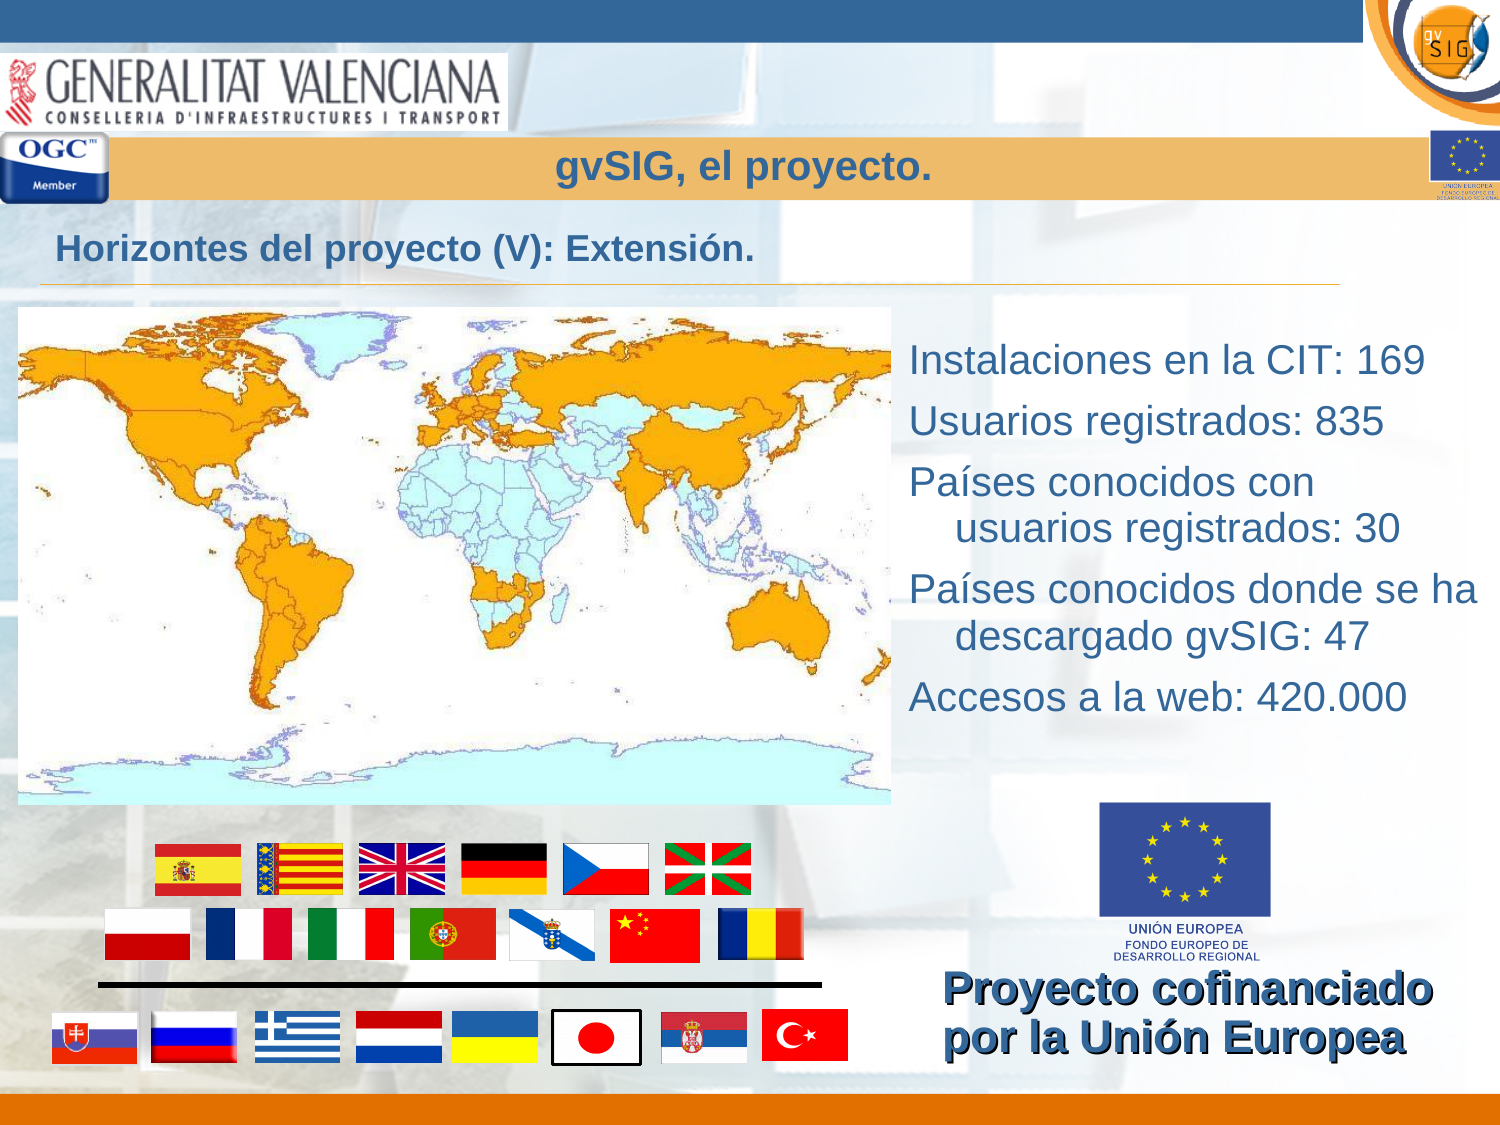

gvSIG, el proyecto.
Horizontes del proyecto (V): Extensión.
# Instalaciones en la CIT: 169
Usuarios registrados: 835
Países conocidos con usuarios registrados: 30
Países conocidos donde se ha descargado gvSIG: 47
Accesos a la web: 420.000
Proyecto cofinanciado por la Unión Europea